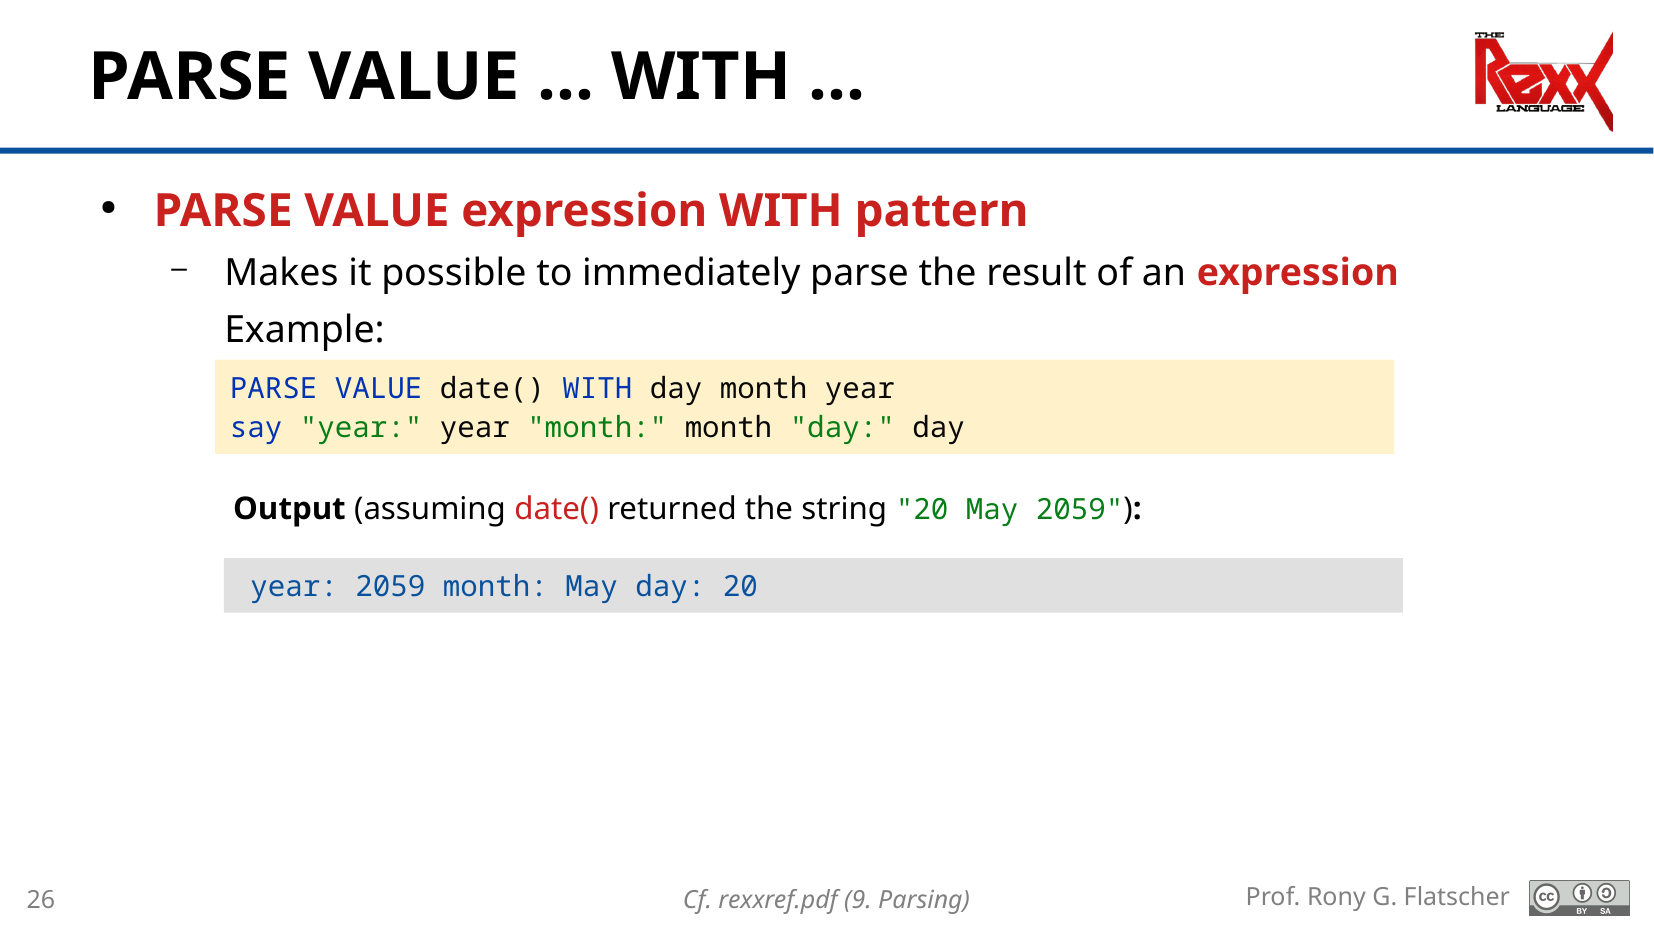

# PARSE VALUE … WITH ...
PARSE VALUE expression WITH pattern
Makes it possible to immediately parse the result of an expression
Example:
PARSE VALUE date() WITH day month year
say "year:" year "month:" month "day:" day
Output (assuming date() returned the string "20 May 2059"):
year: 2059 month: May day: 20
Cf. rexxref.pdf (9. Parsing)